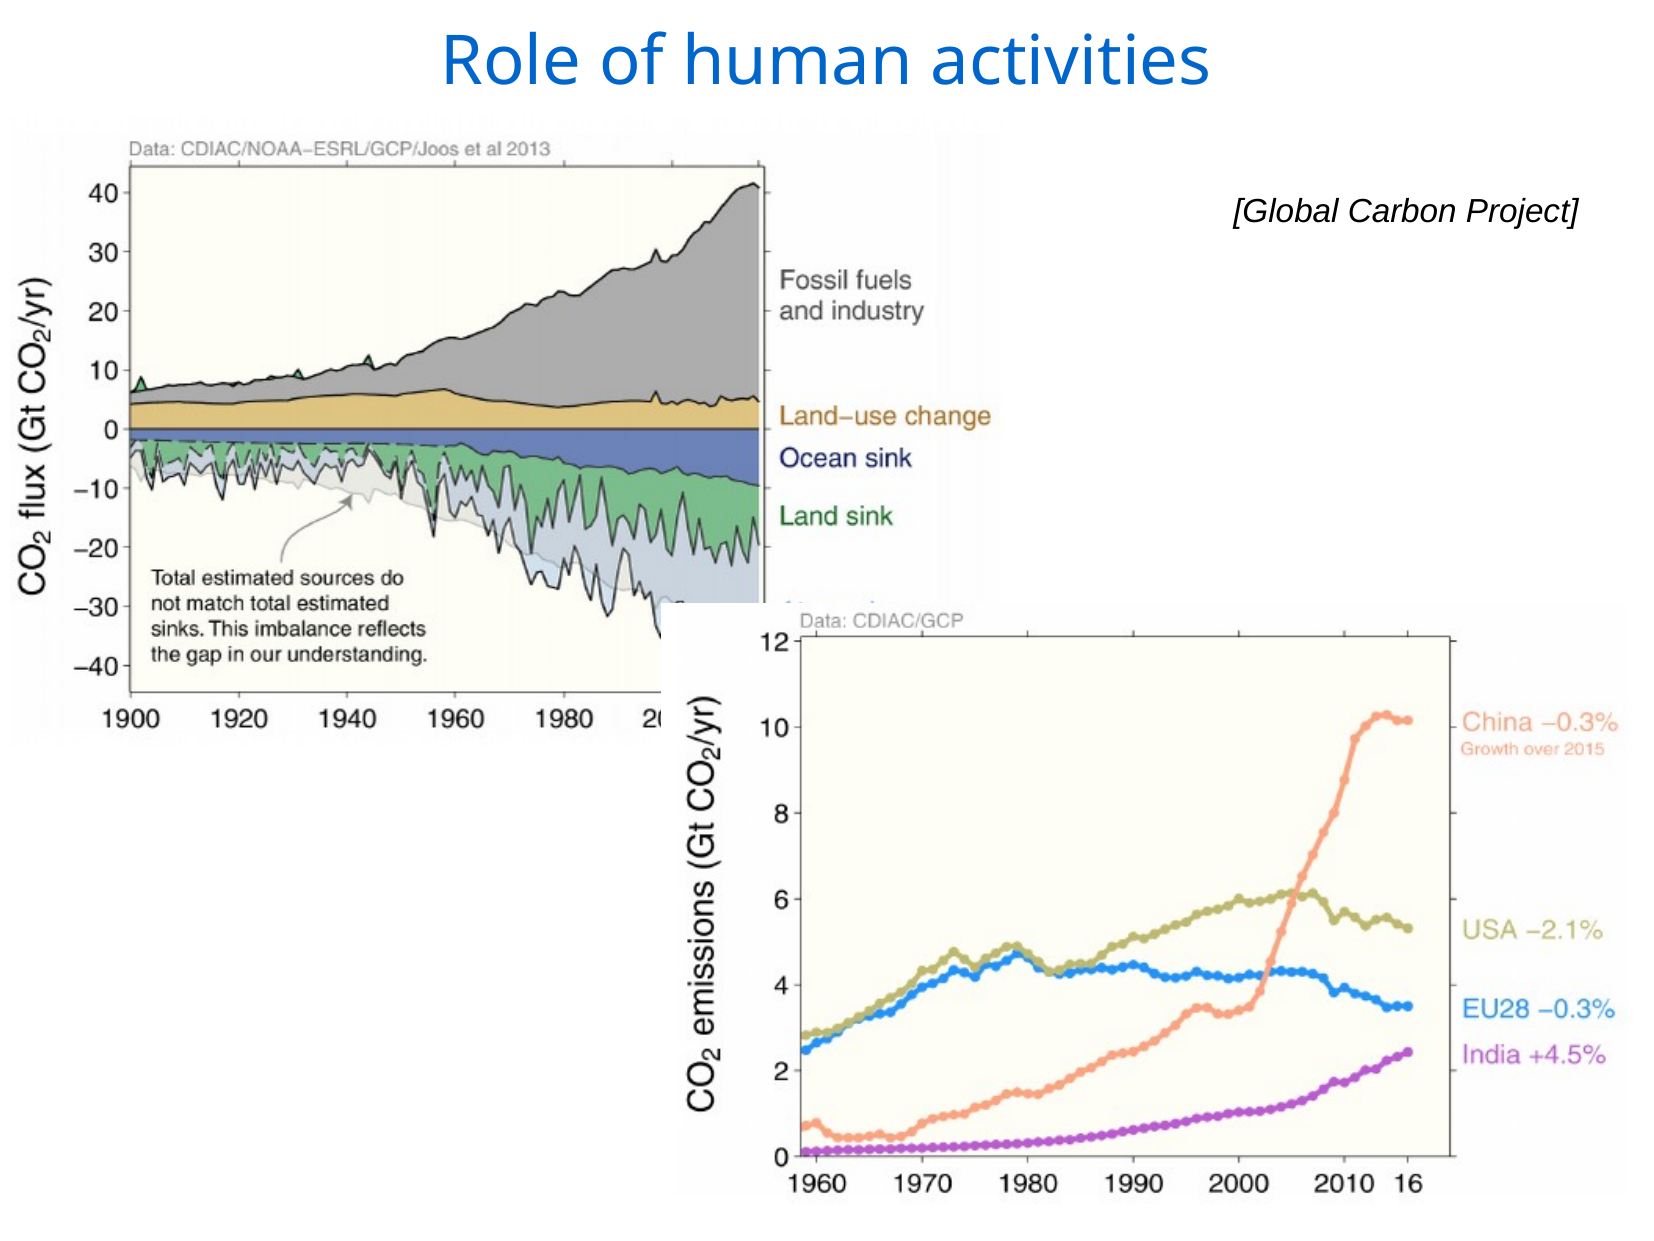

# Role of human activities
[Global Carbon Project]